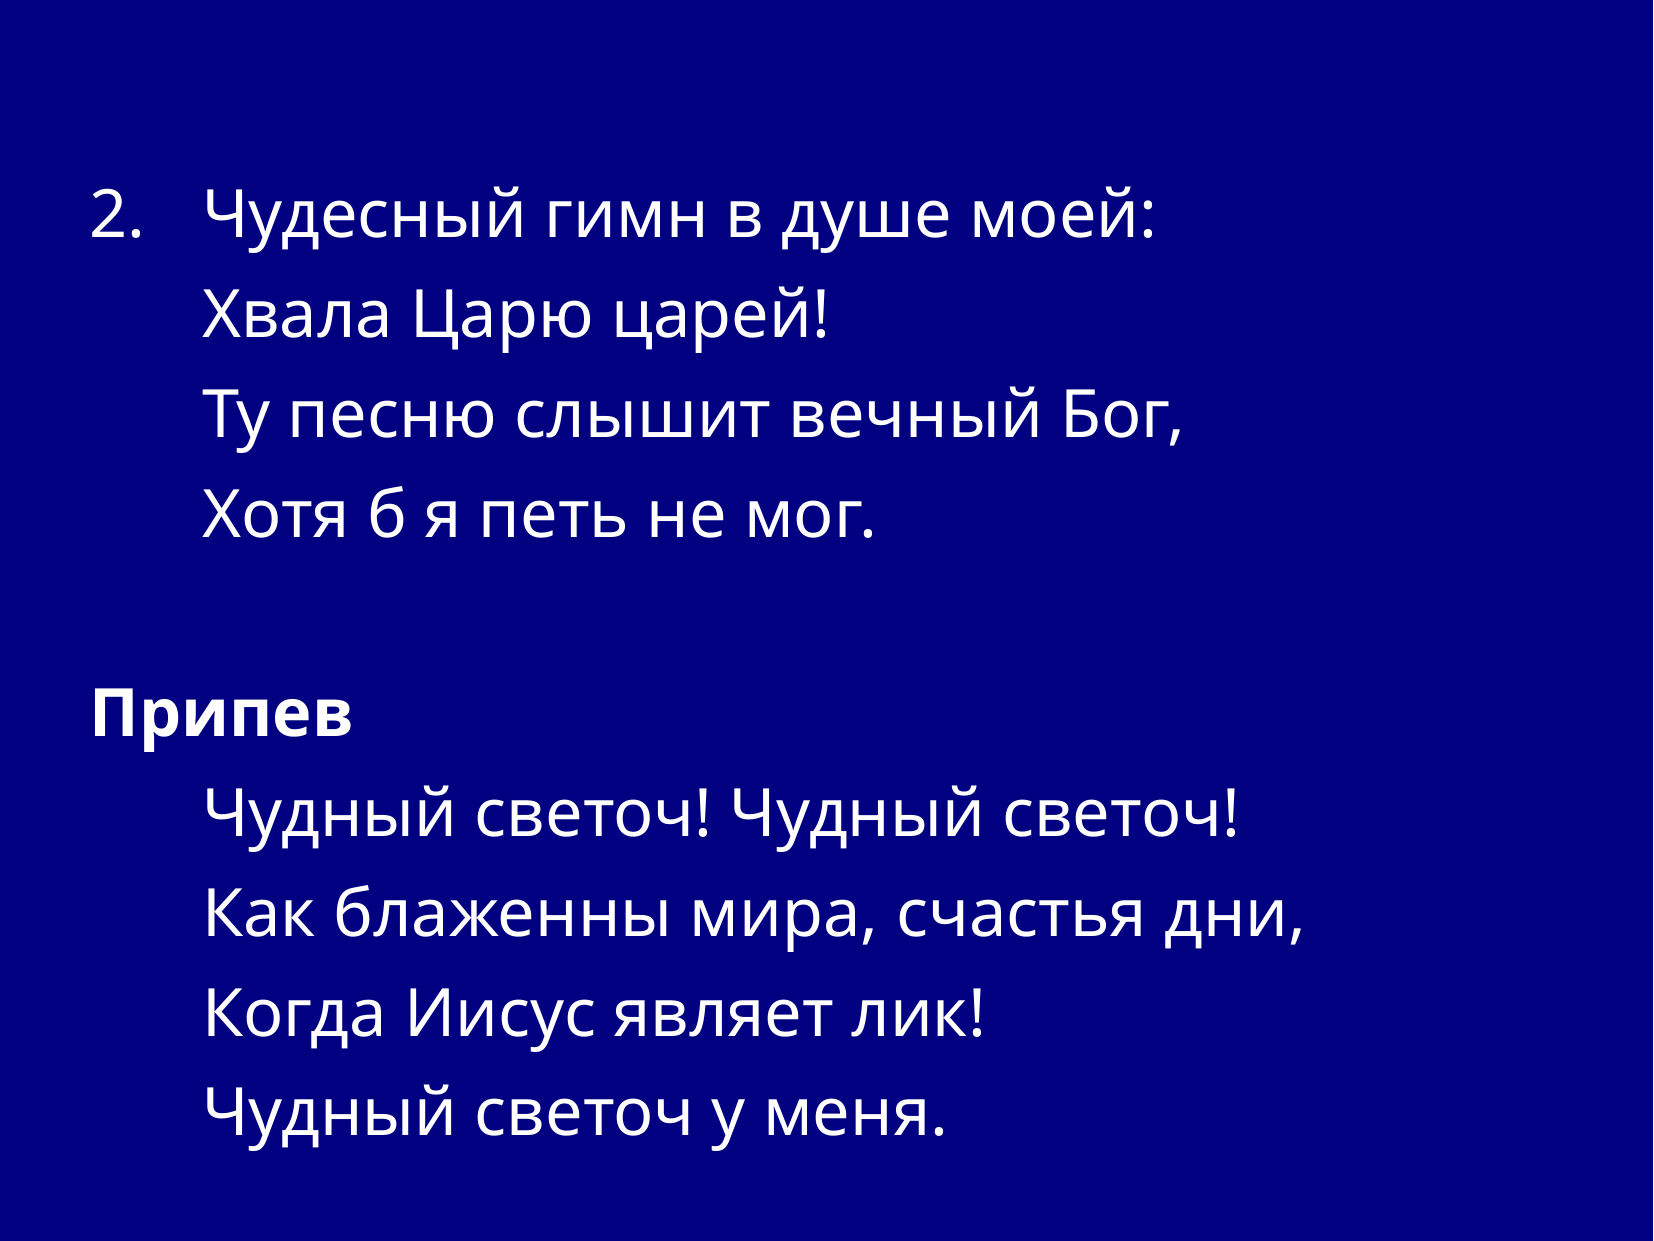

2.	Чудесный гимн в душе моей:
	Хвала Царю царей!
	Ту песню слышит вечный Бог,
	Хотя б я петь не мог.
Припев
	Чудный светоч! Чудный светоч!
	Как блаженны мира, счастья дни,
	Когда Иисус являет лик!
	Чудный светоч у меня.